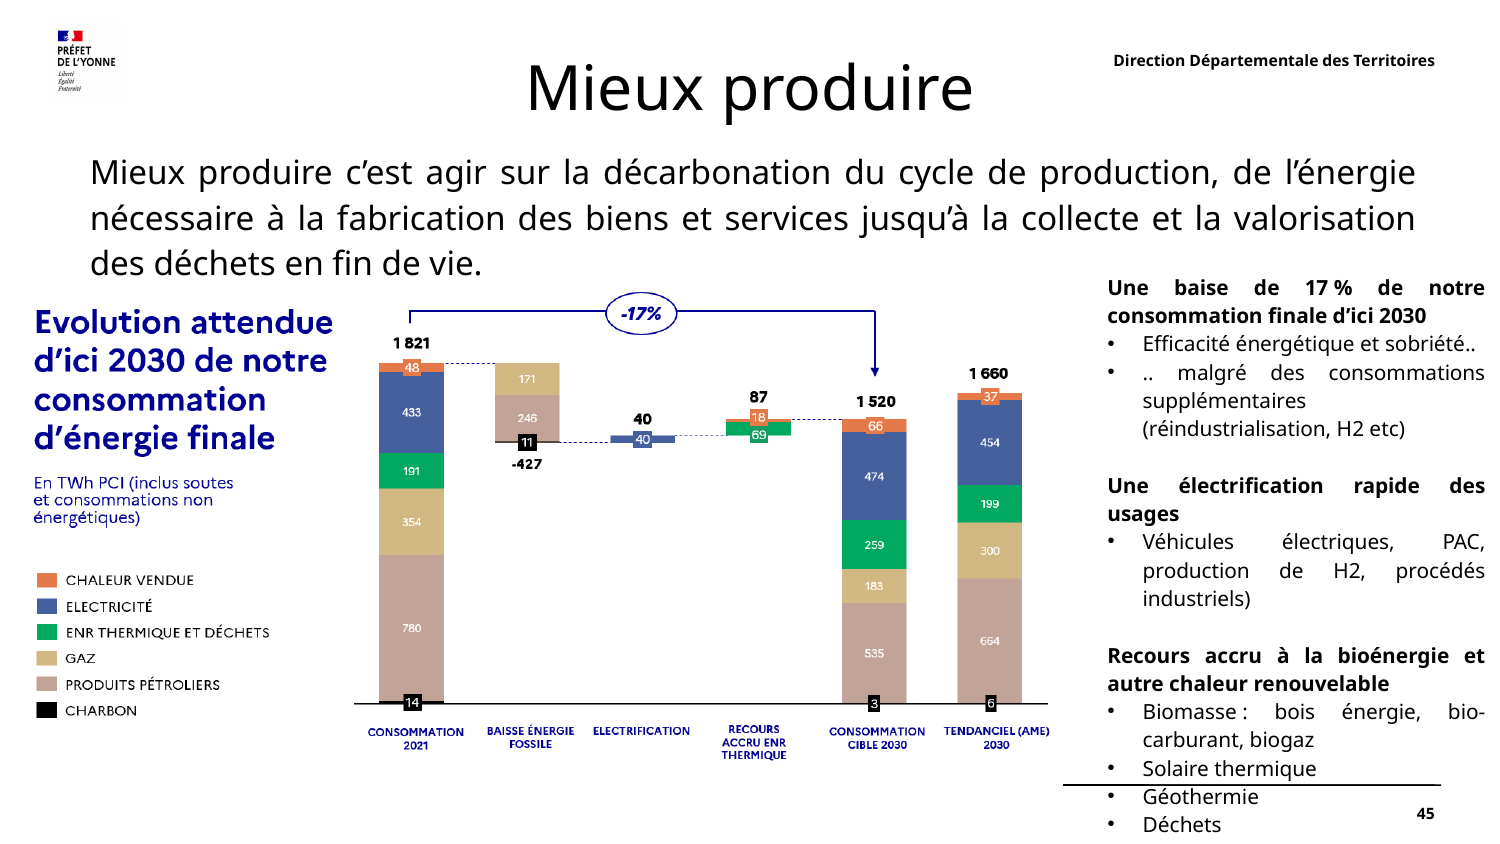

# Mieux produire
Direction Départementale des Territoires
Mieux produire c’est agir sur la décarbonation du cycle de production, de l’énergie nécessaire à la fabrication des biens et services jusqu’à la collecte et la valorisation des déchets en fin de vie.
Une baise de 17 % de notre consommation finale d’ici 2030
Efficacité énergétique et sobriété..
.. malgré des consommations supplémentaires (réindustrialisation, H2 etc)
Une électrification rapide des usages
Véhicules électriques, PAC, production de H2, procédés industriels)
Recours accru à la bioénergie et autre chaleur renouvelable
Biomasse : bois énergie, bio-carburant, biogaz
Solaire thermique
Géothermie
Déchets
45